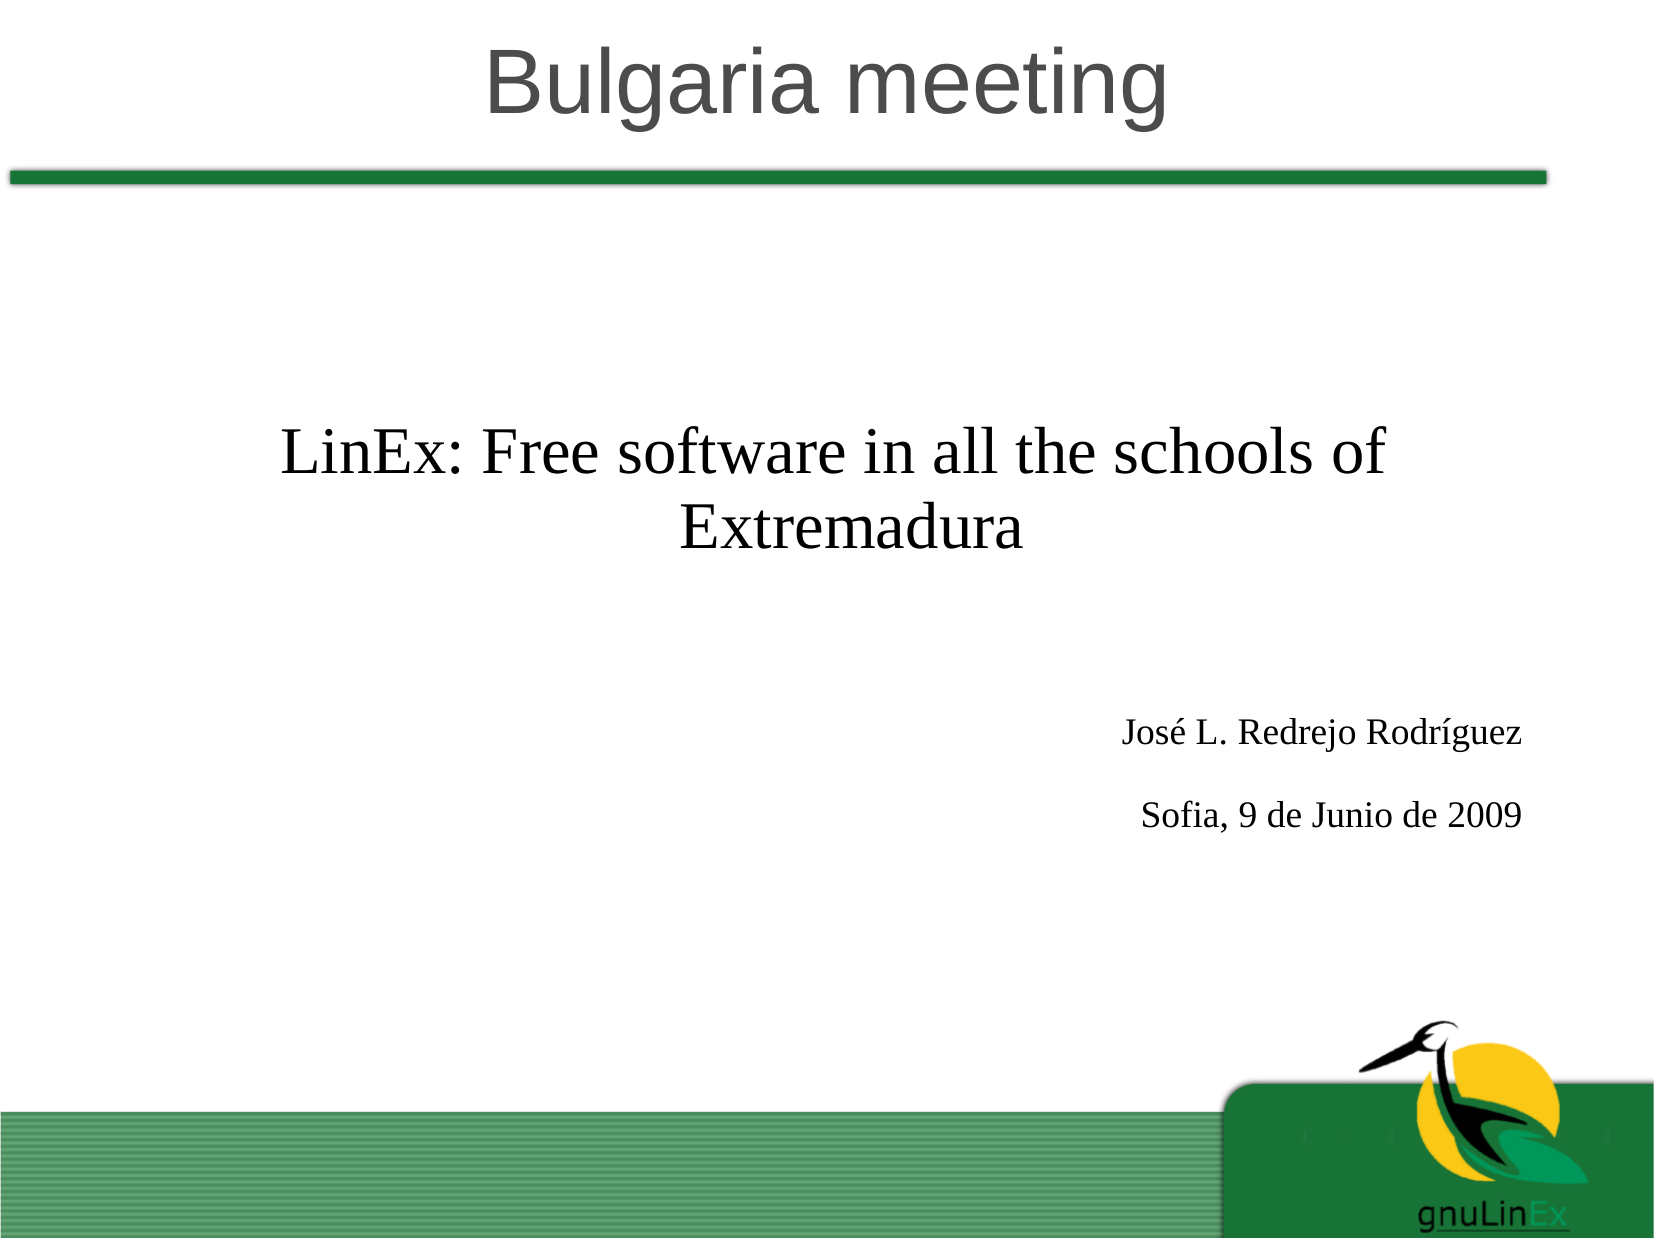

# Bulgaria meeting
LinEx: Free software in all the schools of Extremadura
José L. Redrejo Rodríguez
Sofia, 9 de Junio de 2009